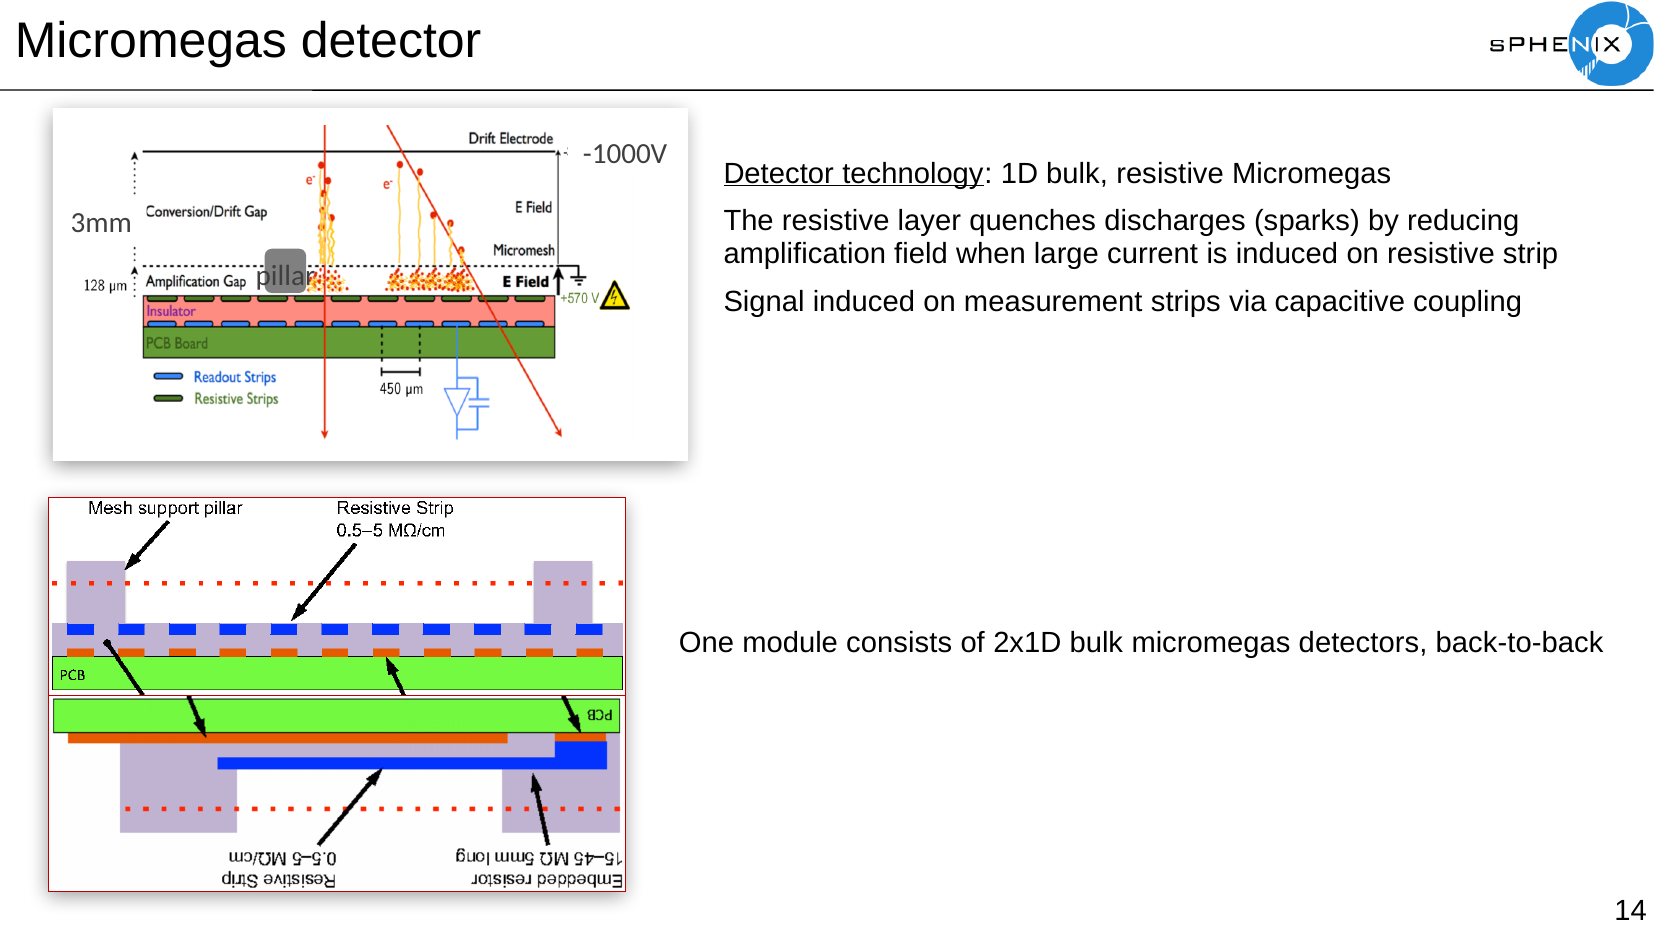

Micromegas detector
pillar
-1000V
3mm
Detector technology: 1D bulk, resistive Micromegas
The resistive layer quenches discharges (sparks) by reducing amplification field when large current is induced on resistive strip
Signal induced on measurement strips via capacitive coupling
One module consists of 2x1D bulk micromegas detectors, back-to-back